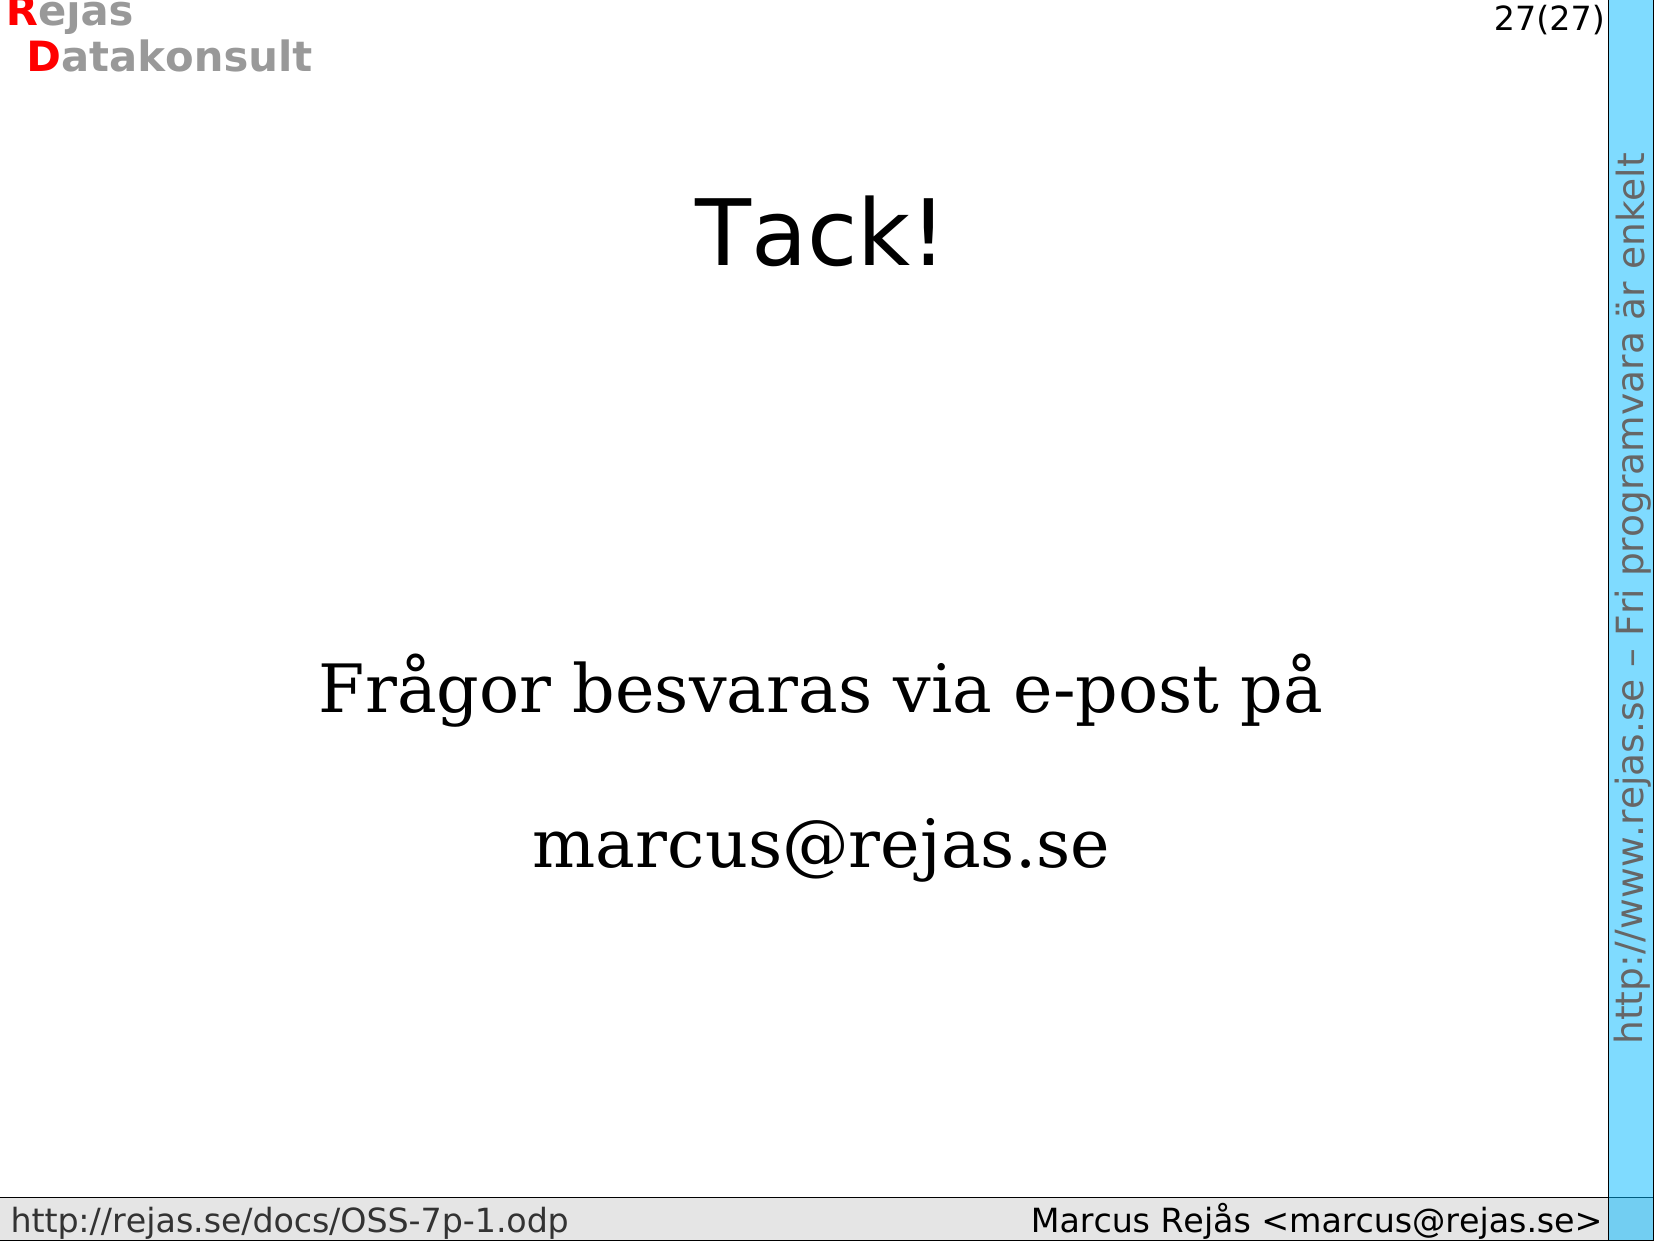

# Tack!
Frågor besvaras via e-post på
marcus@rejas.se